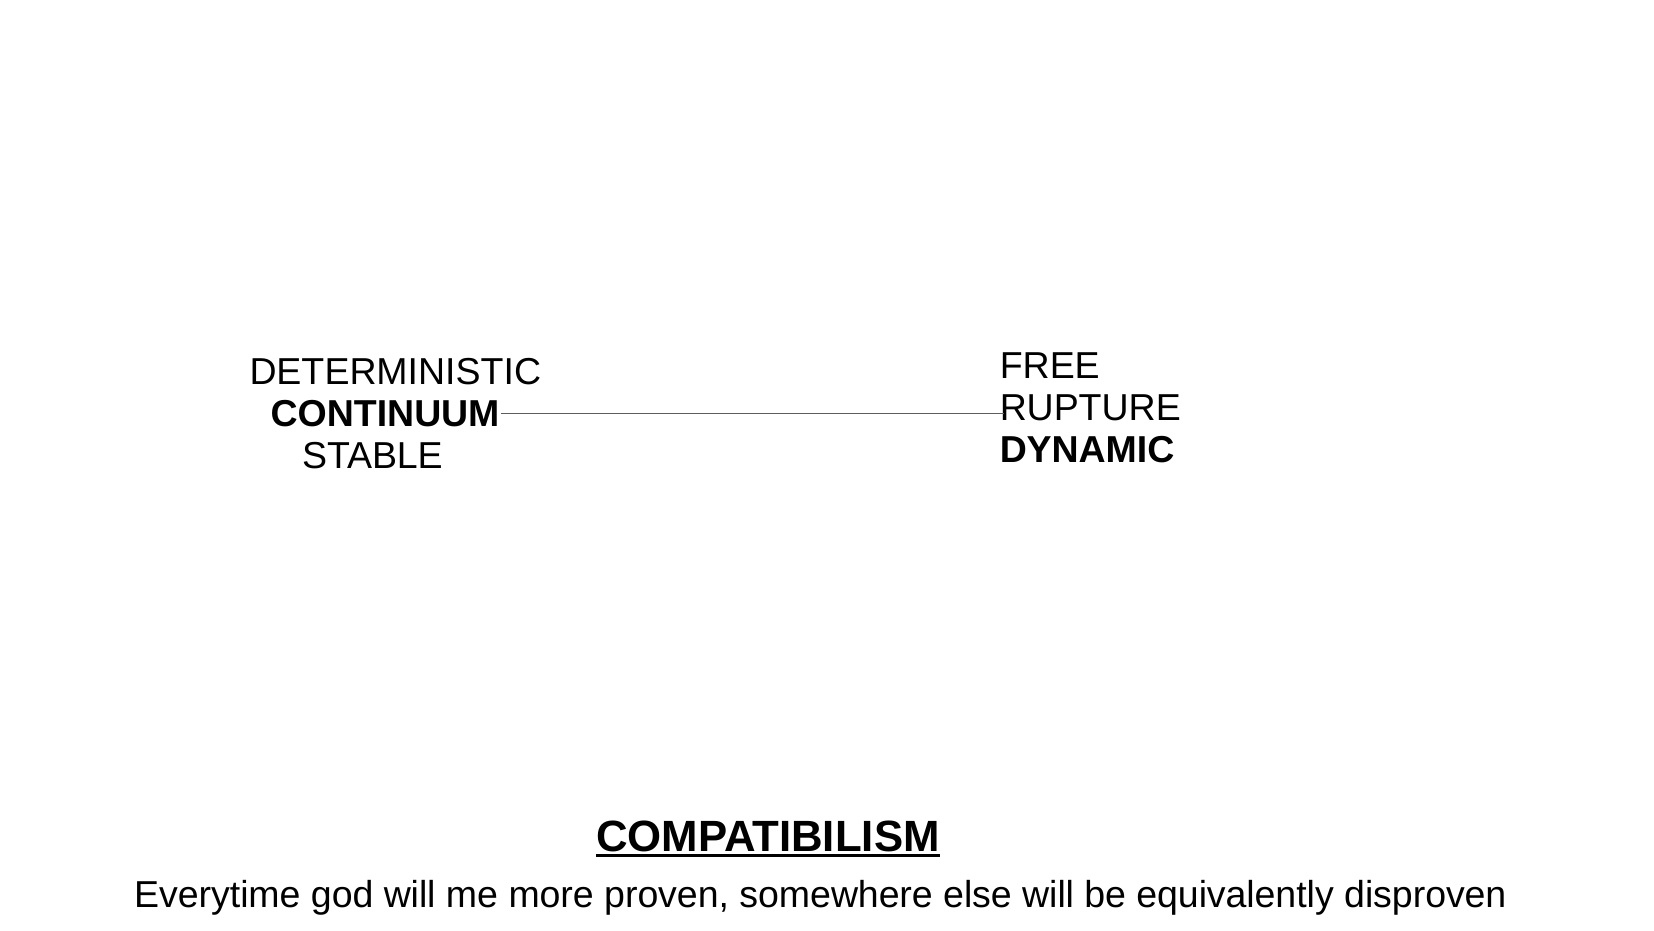

FREE
 RUPTURE
 DYNAMIC
 DETERMINISTIC
 CONTINUUM
 STABLE
 COMPATIBILISM
Everytime god will me more proven, somewhere else will be equivalently disproven